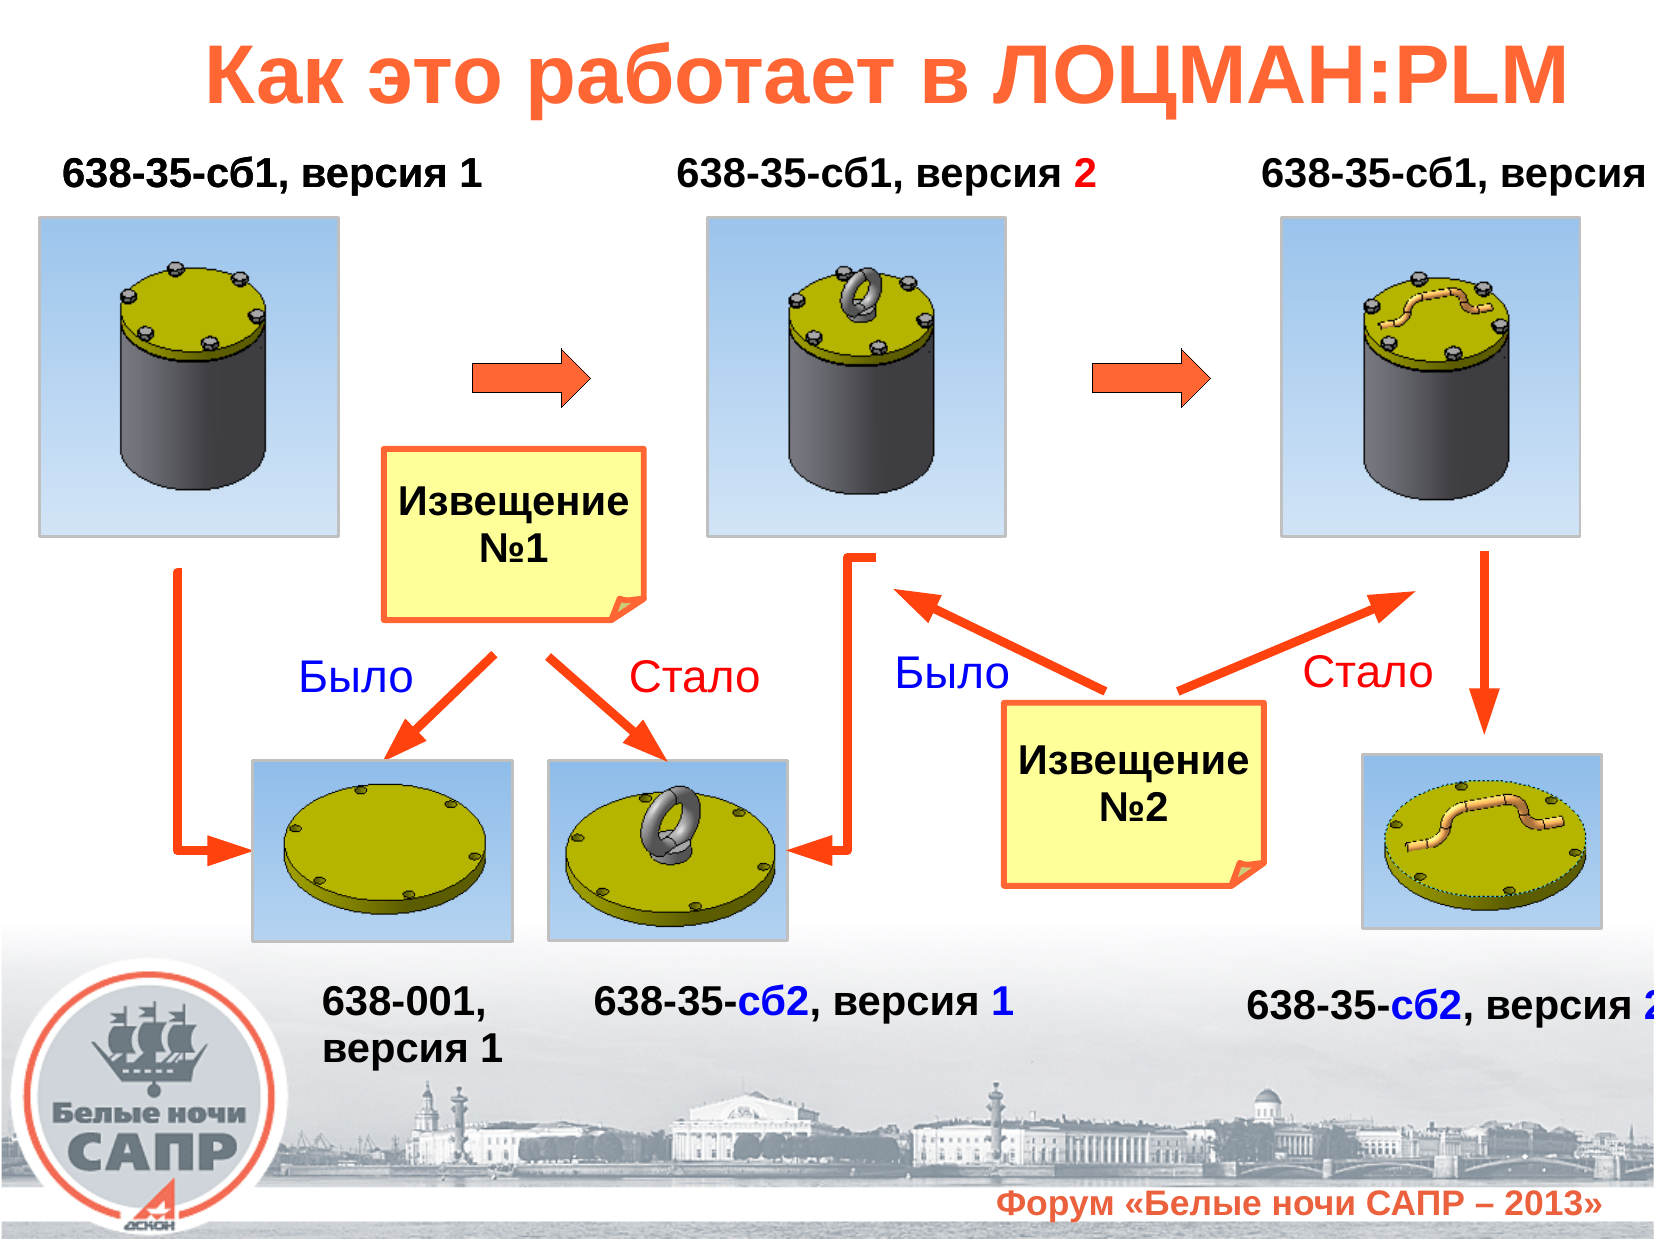

# Как это работает в ЛОЦМАН:PLM
638-35-сб1, версия 1
638-35-сб1, версия 1
638-35-сб1, версия 2
638-35-сб1, версия 3
Извещение
№1
Стало
Было
Было
Стало
Извещение
№2
638-35-сб2, версия 1
638-001,
версия 1
638-35-сб2, версия 2